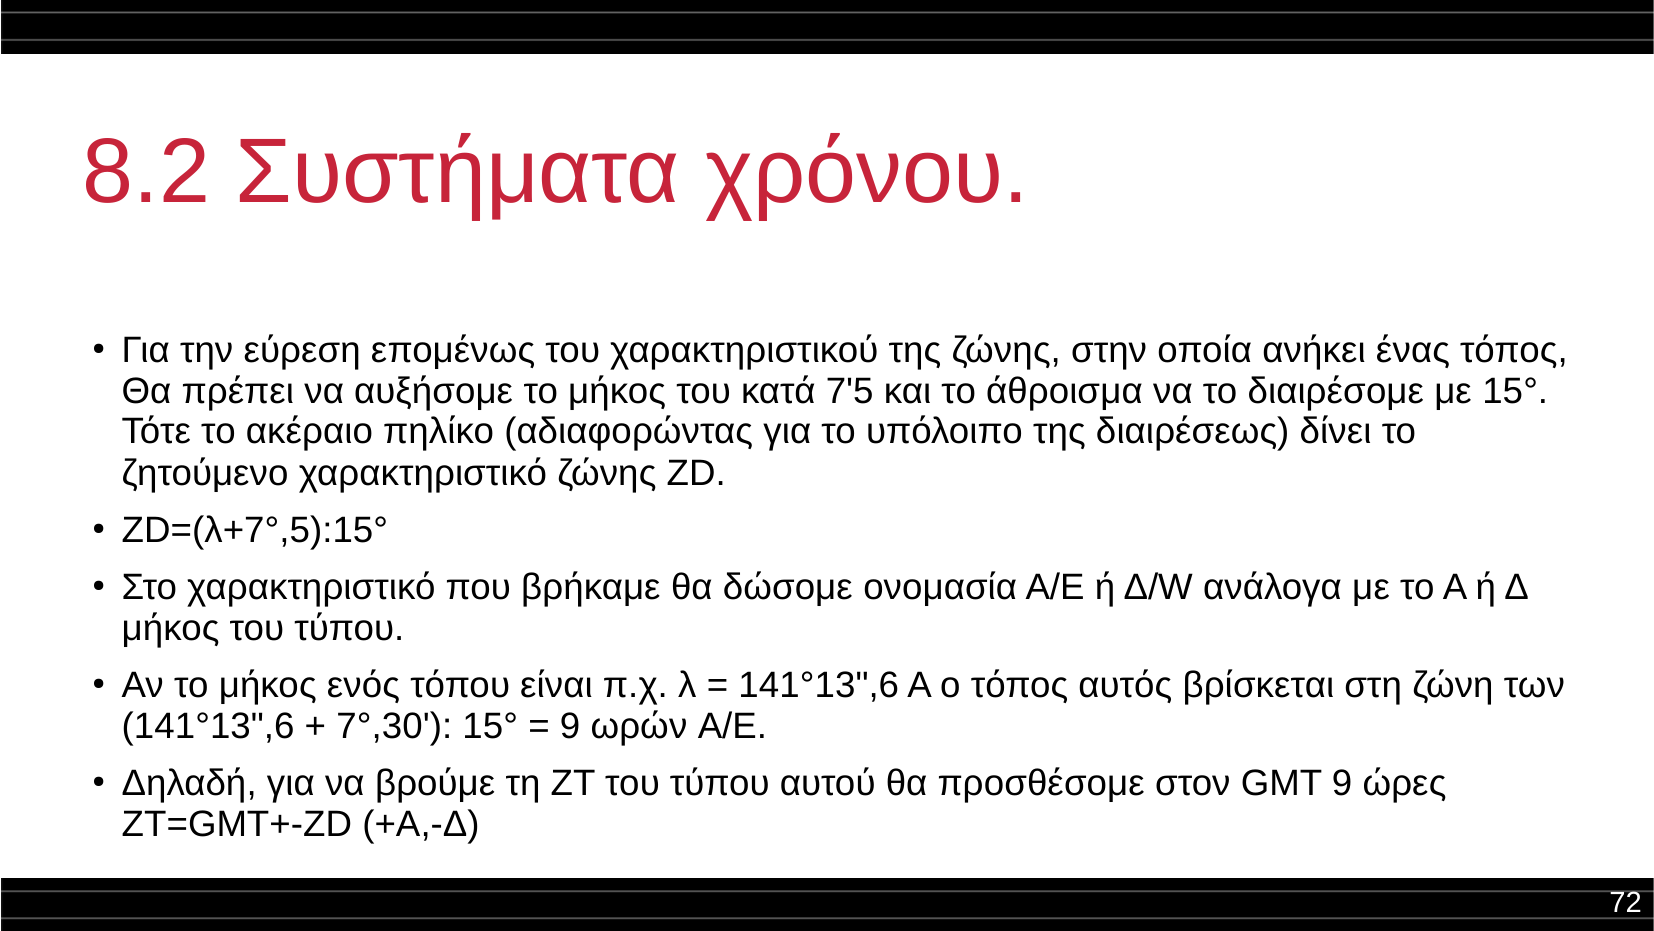

# 8.2 Συστήματα χρόνου.
Για την εύρεση επομένως του χαρακτηριστικού της ζώνης, στην οποία ανήκει ένας τόπος, Θα πρέπει να αυξήσομε το μήκος του κατά 7'5 και το άθροισμα να το διαιρέσομε με 15°. Τότε το ακέραιο πηλίκο (αδιαφορώντας για το υπόλοιπο της διαιρέσεως) δίνει το ζητούμενο χαρακτηριστικό ζώνης ZD.
ΖD=(λ+7°,5):15°
Στο χαρακτηριστικό που βρήκαμε θα δώσομε ονομασία Α/Ε ή Δ/W ανάλογα με το Α ή Δ μήκος του τύπου.
Αν το μήκος ενός τόπου είναι π.χ. λ = 141°13",6 Α ο τόπος αυτός βρίσκεται στη ζώνη των (141°13",6 + 7°,30'): 15° = 9 ωρών A/Ε.
Δηλαδή, για να βρούμε τη ΖΤ του τύπου αυτού θα προσθέσομε στον GΜΤ 9 ώρες ΖΤ=GMT+-ΖD (+A,-Δ)